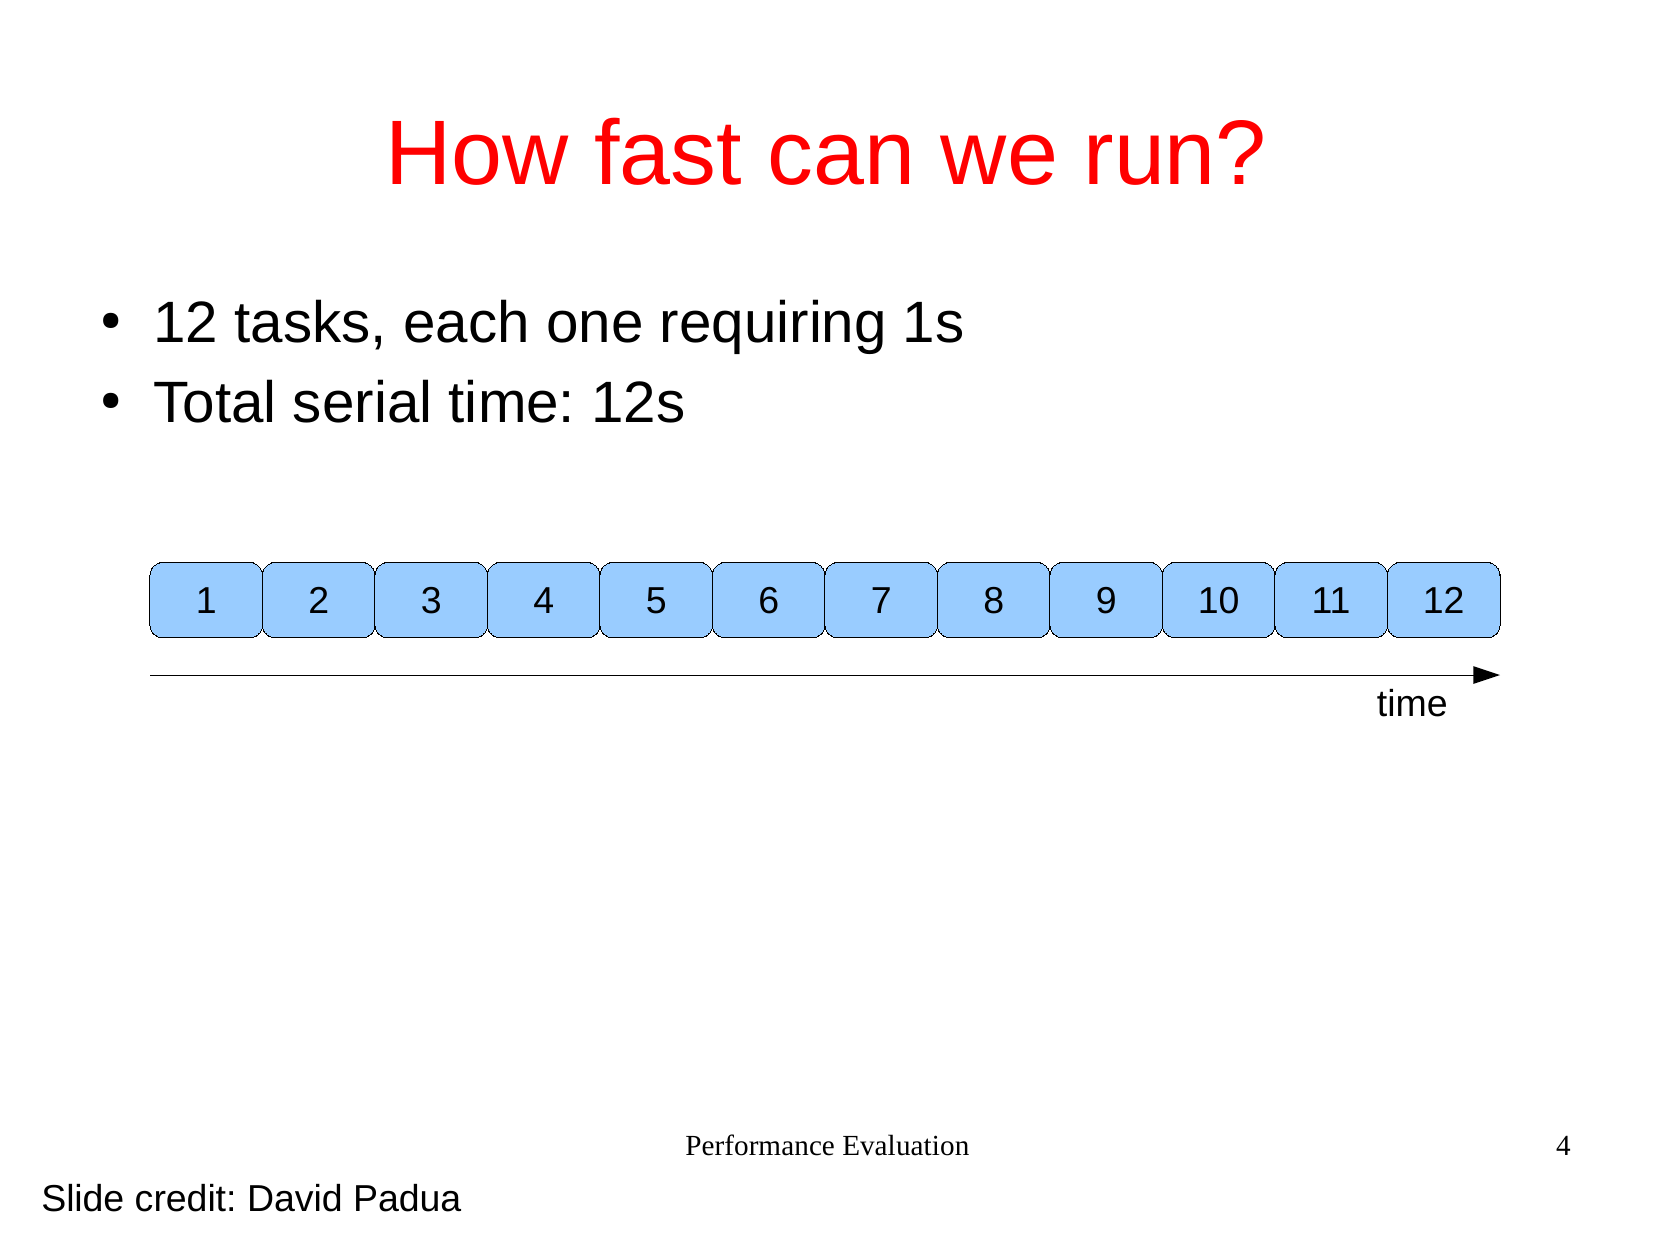

# How fast can we run?
12 tasks, each one requiring 1s
Total serial time: 12s
1
2
3
4
5
6
7
8
9
10
11
12
time
Performance Evaluation
4
Slide credit: David Padua